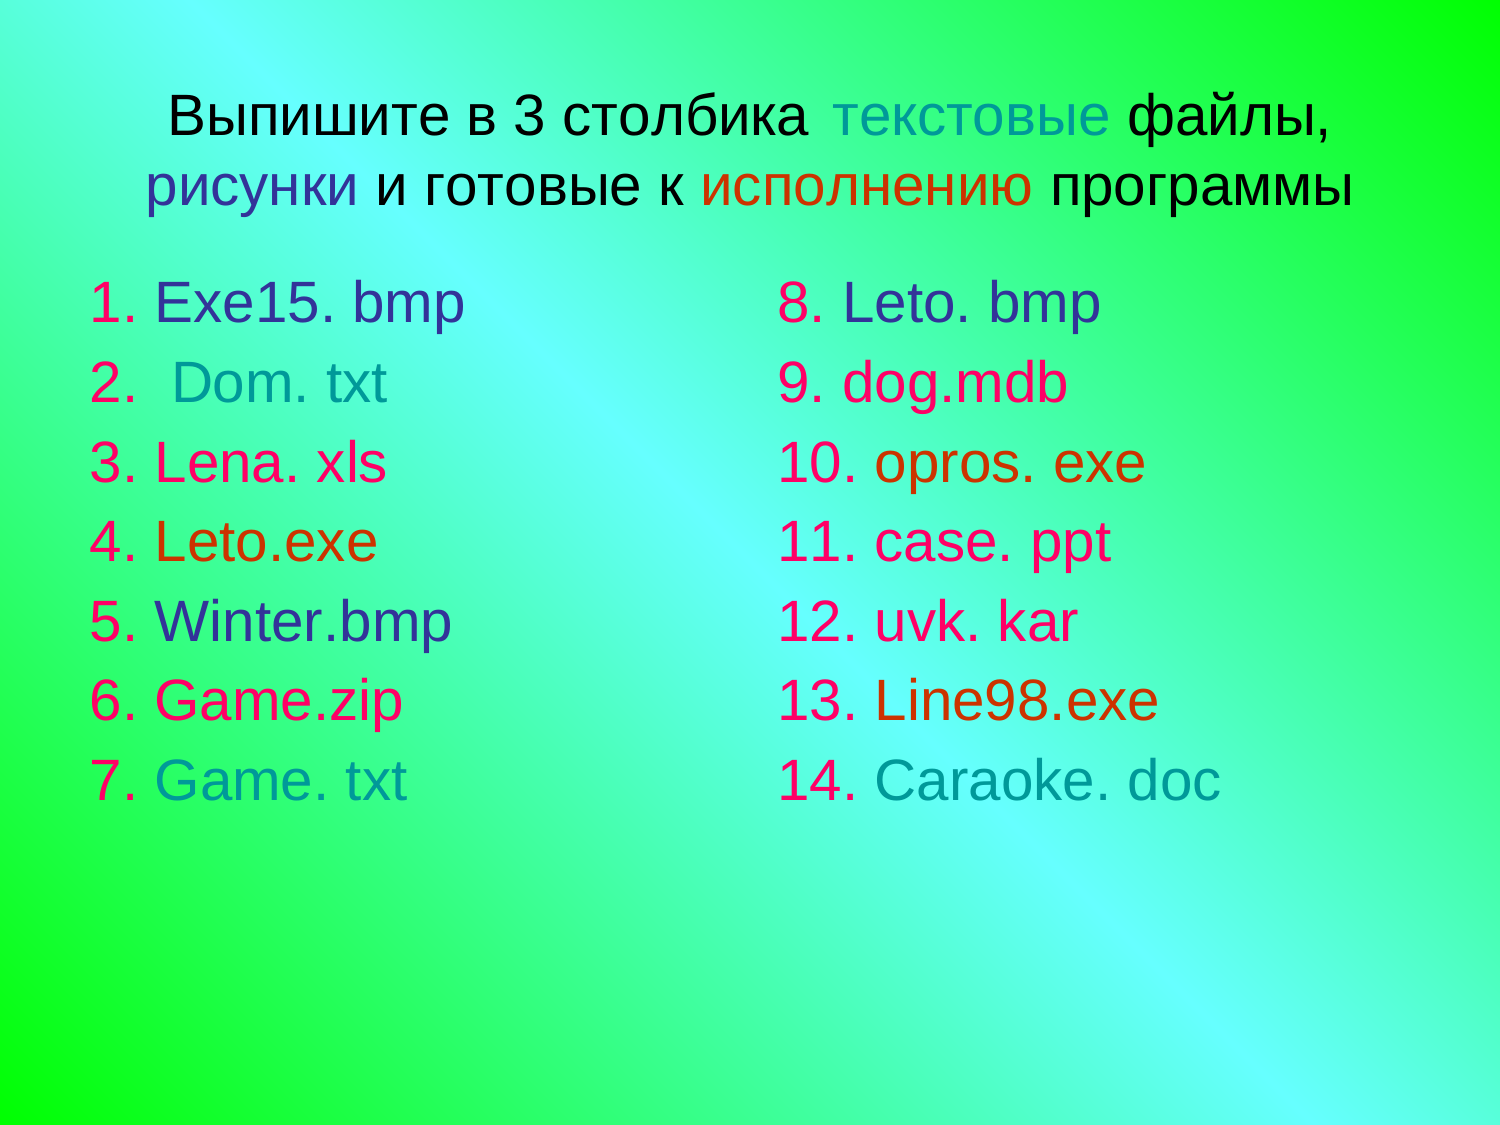

# Выпишите в 3 столбика текстовые файлы, рисунки и готовые к исполнению программы
1. Exe15. bmp
2. Dom. txt
3. Lena. xls
4. Leto.exe
5. Winter.bmp
6. Game.zip
7. Game. txt
8. Leto. bmp
9. dog.mdb
10. opros. exe
11. case. ppt
12. uvk. kar
13. Line98.exe
14. Caraoke. doc